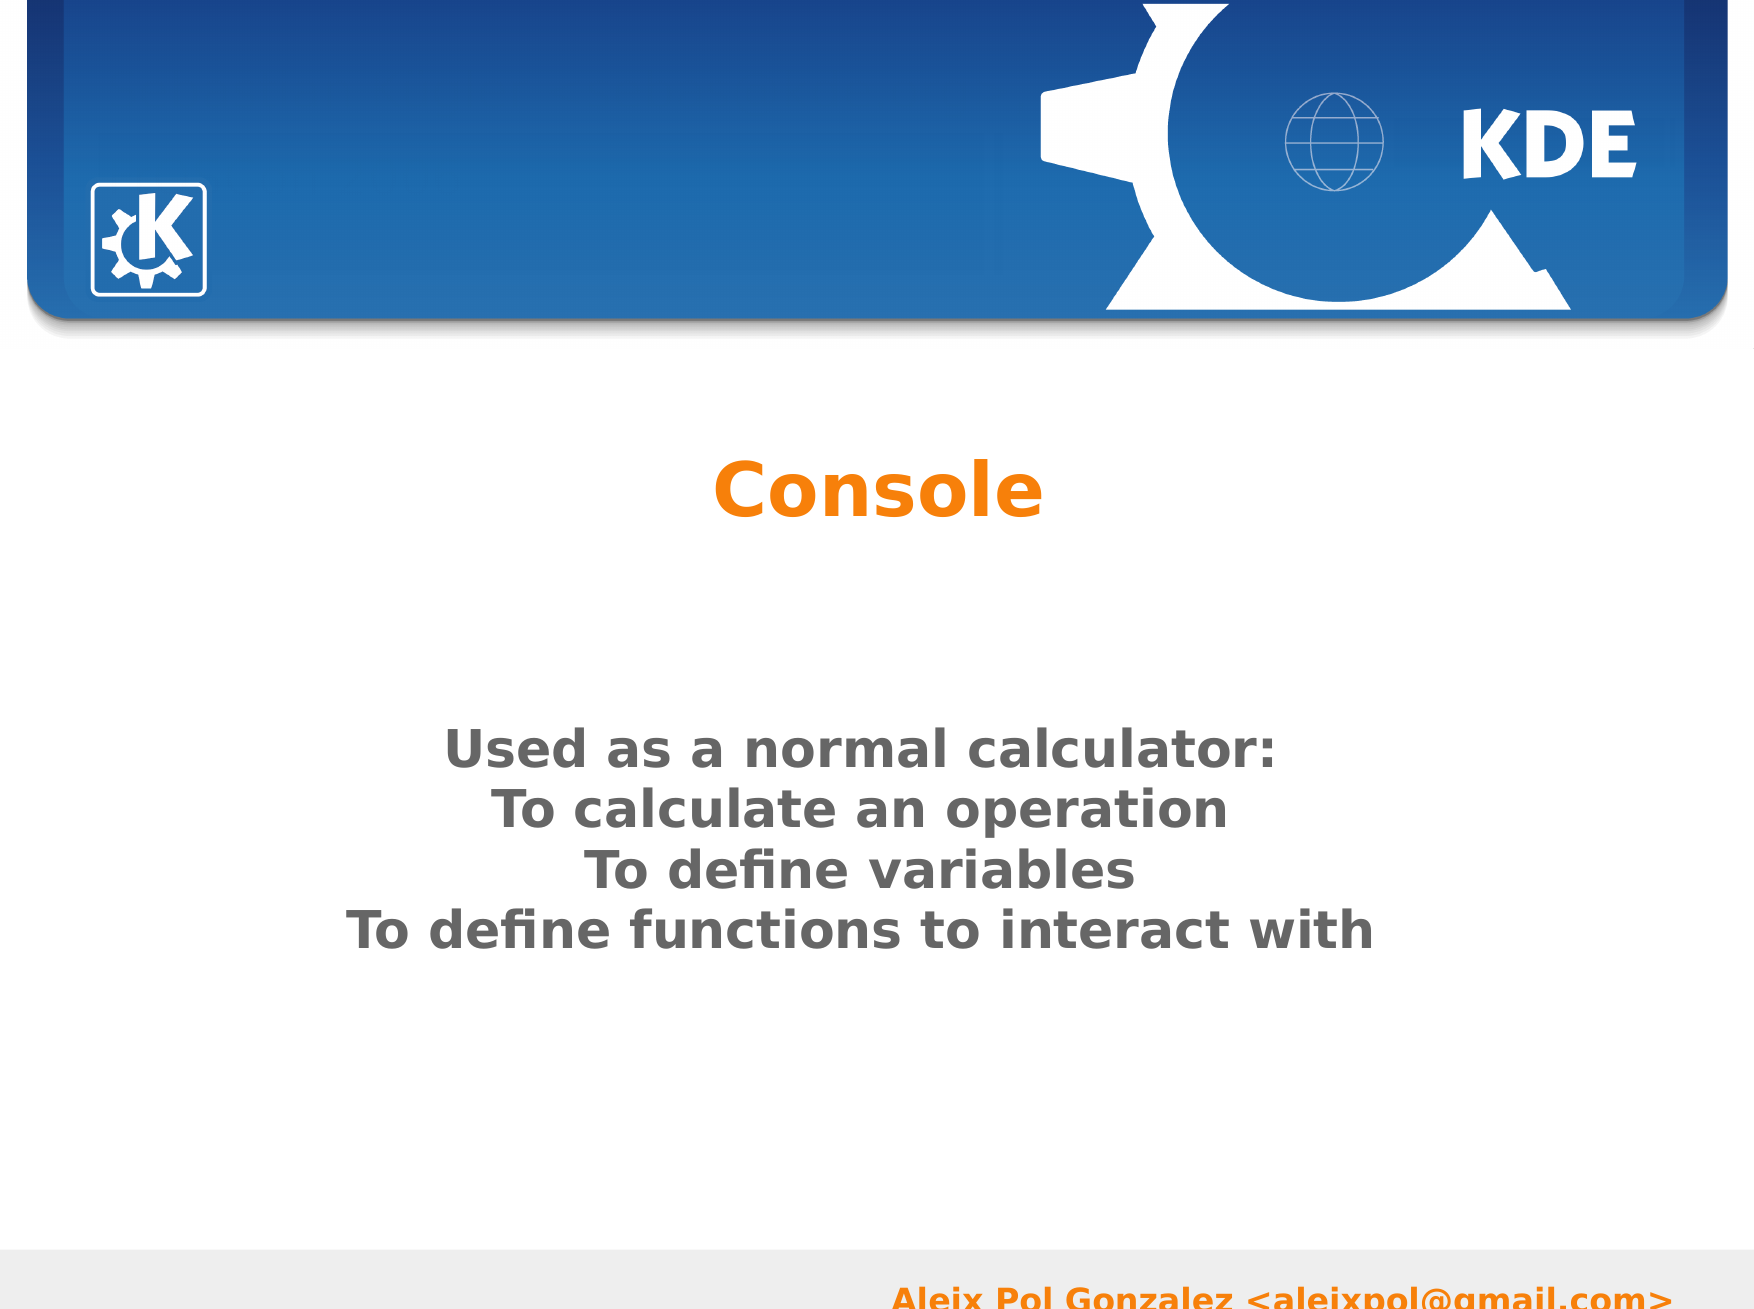

Console
Used as a normal calculator:
To calculate an operation
To define variables
To define functions to interact with